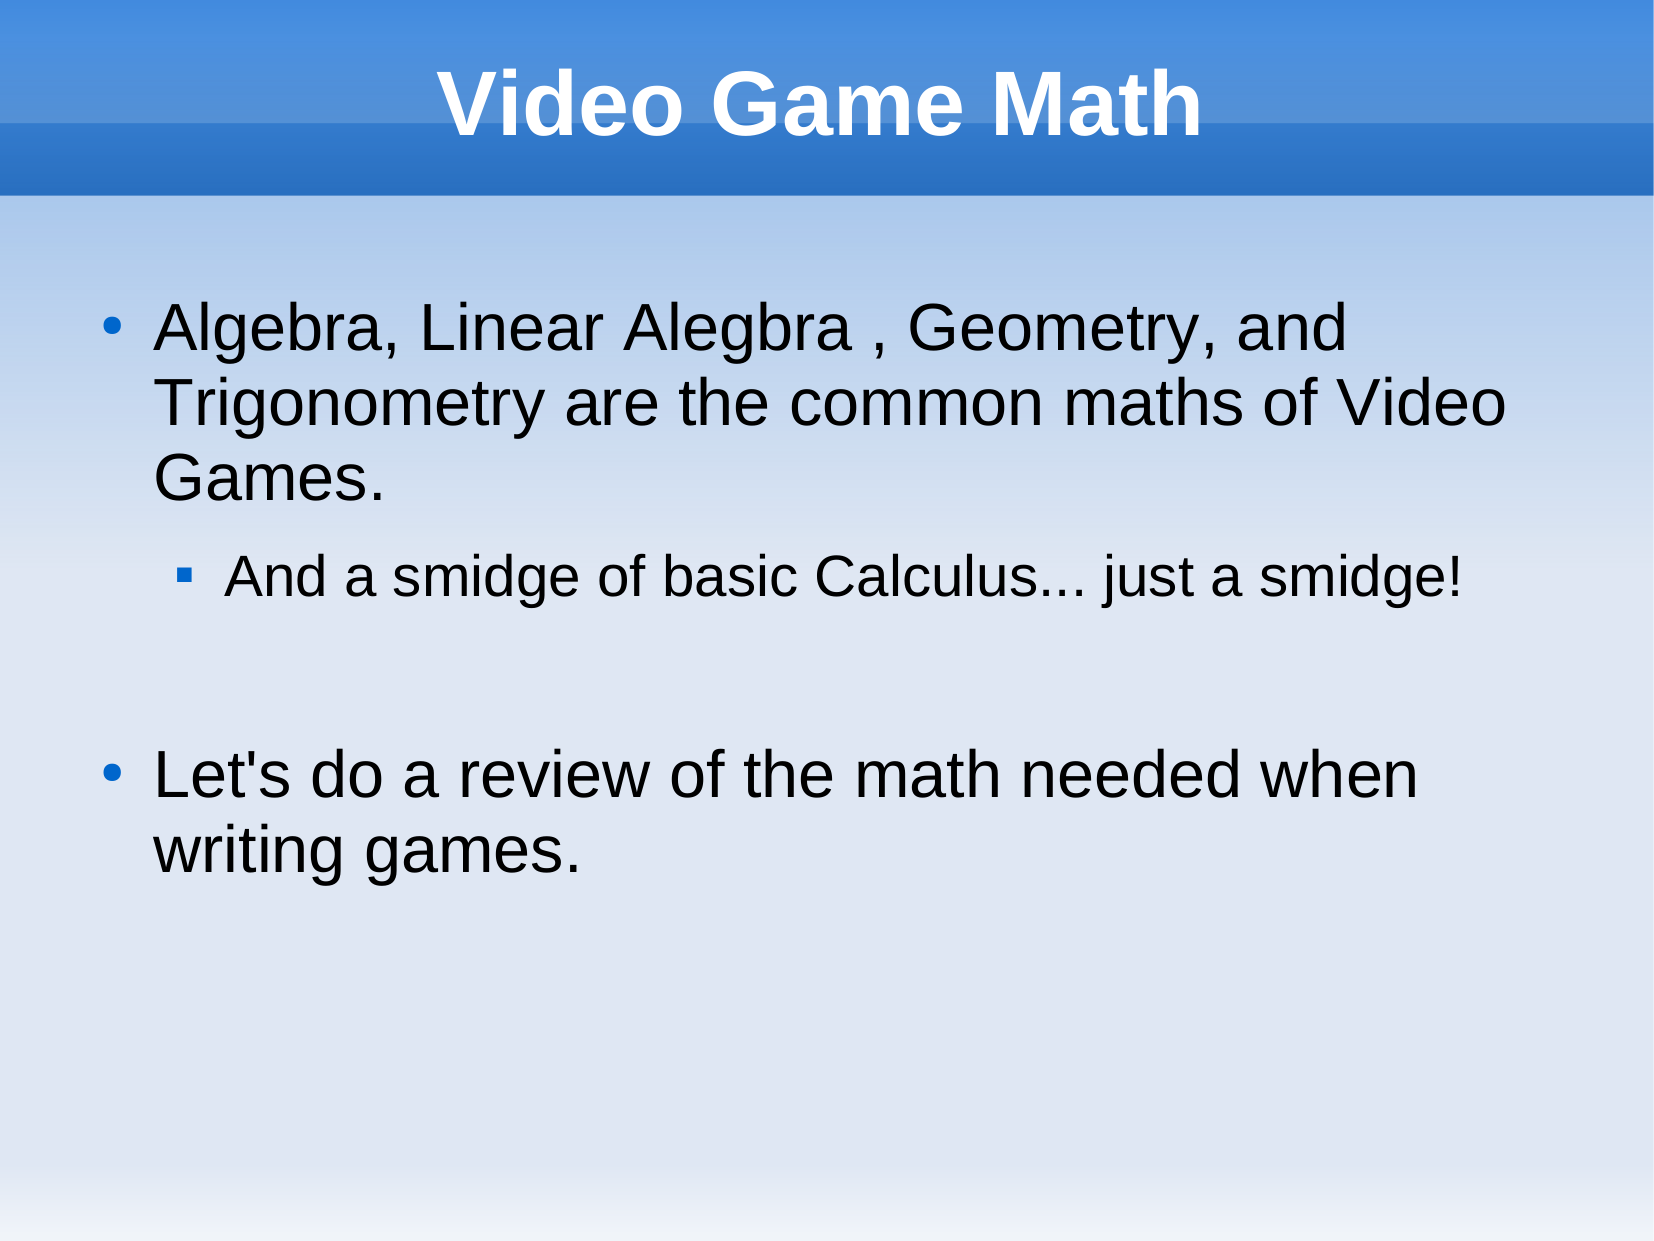

Video Game Math
# Algebra, Linear Alegbra , Geometry, and Trigonometry are the common maths of Video Games.
And a smidge of basic Calculus... just a smidge!
Let's do a review of the math needed when writing games.